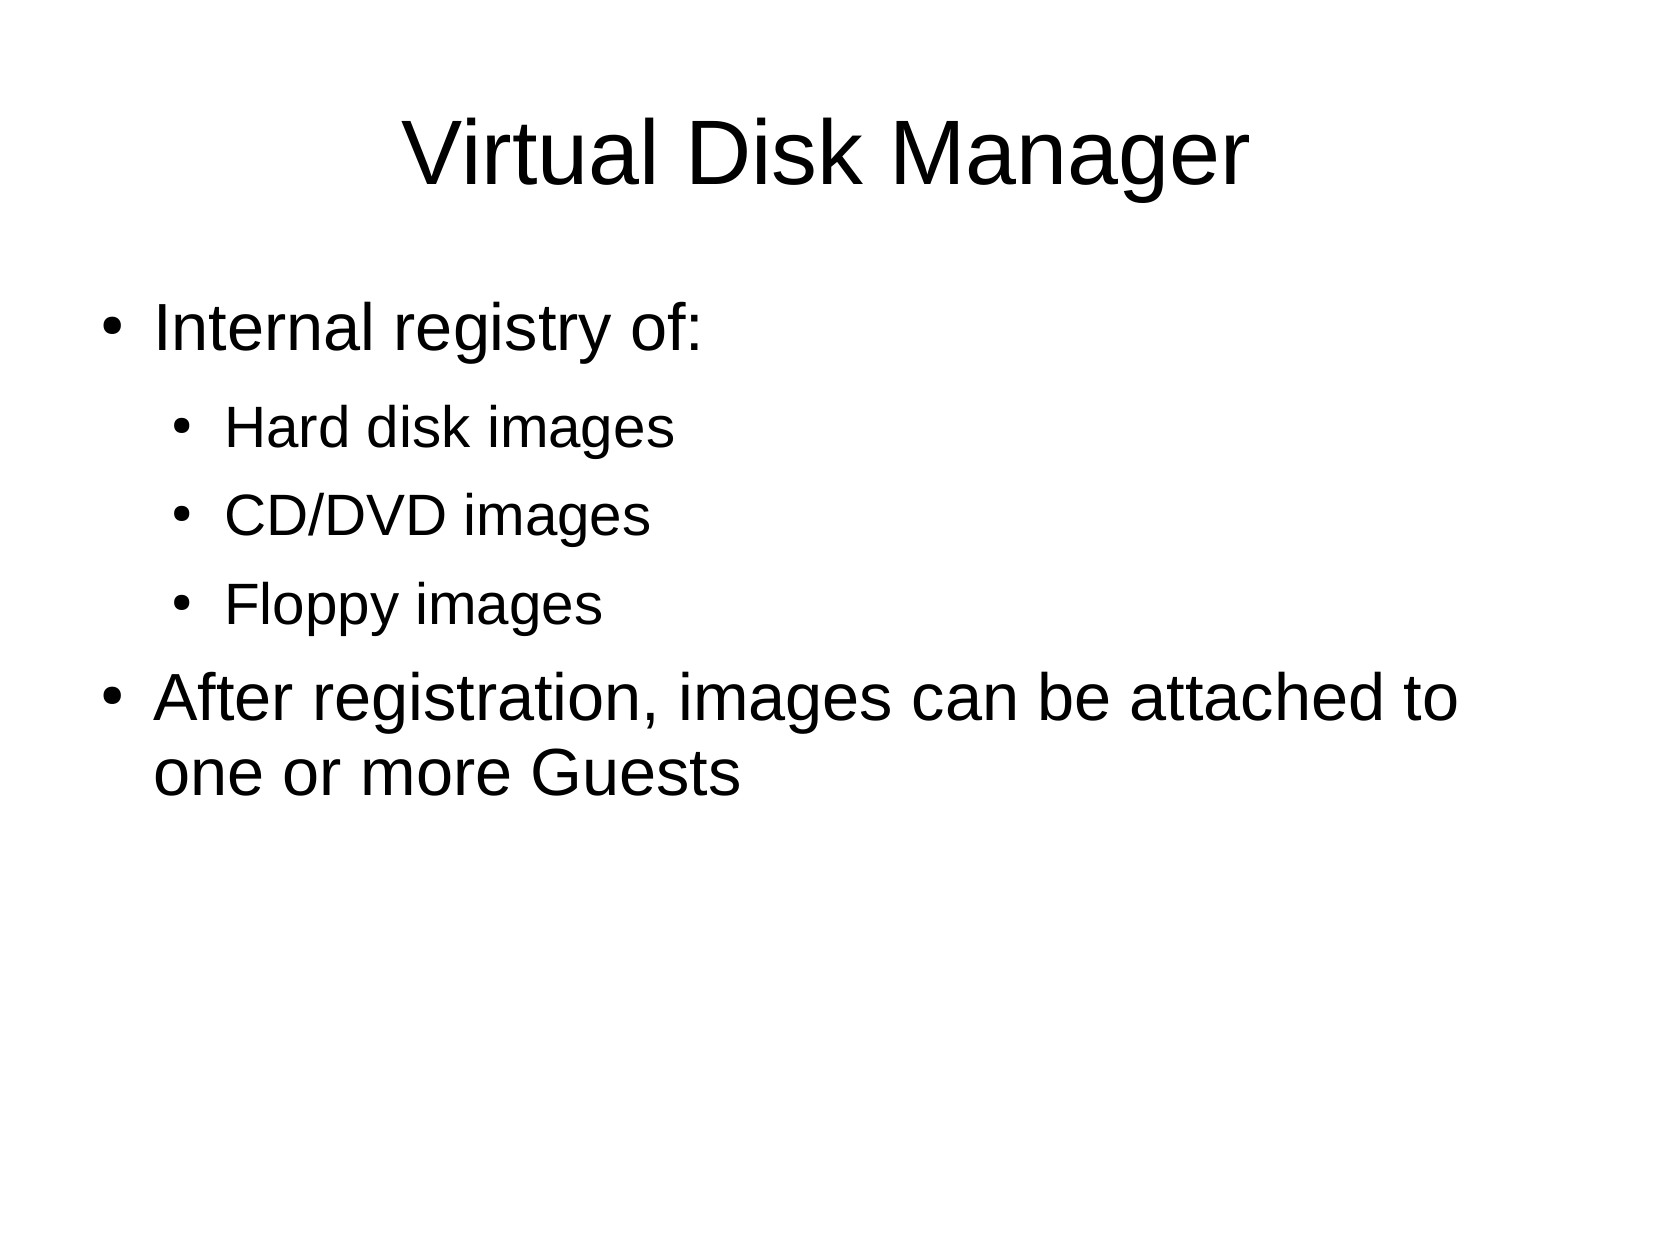

# Virtual Disk Manager
Internal registry of:
Hard disk images
CD/DVD images
Floppy images
After registration, images can be attached to one or more Guests